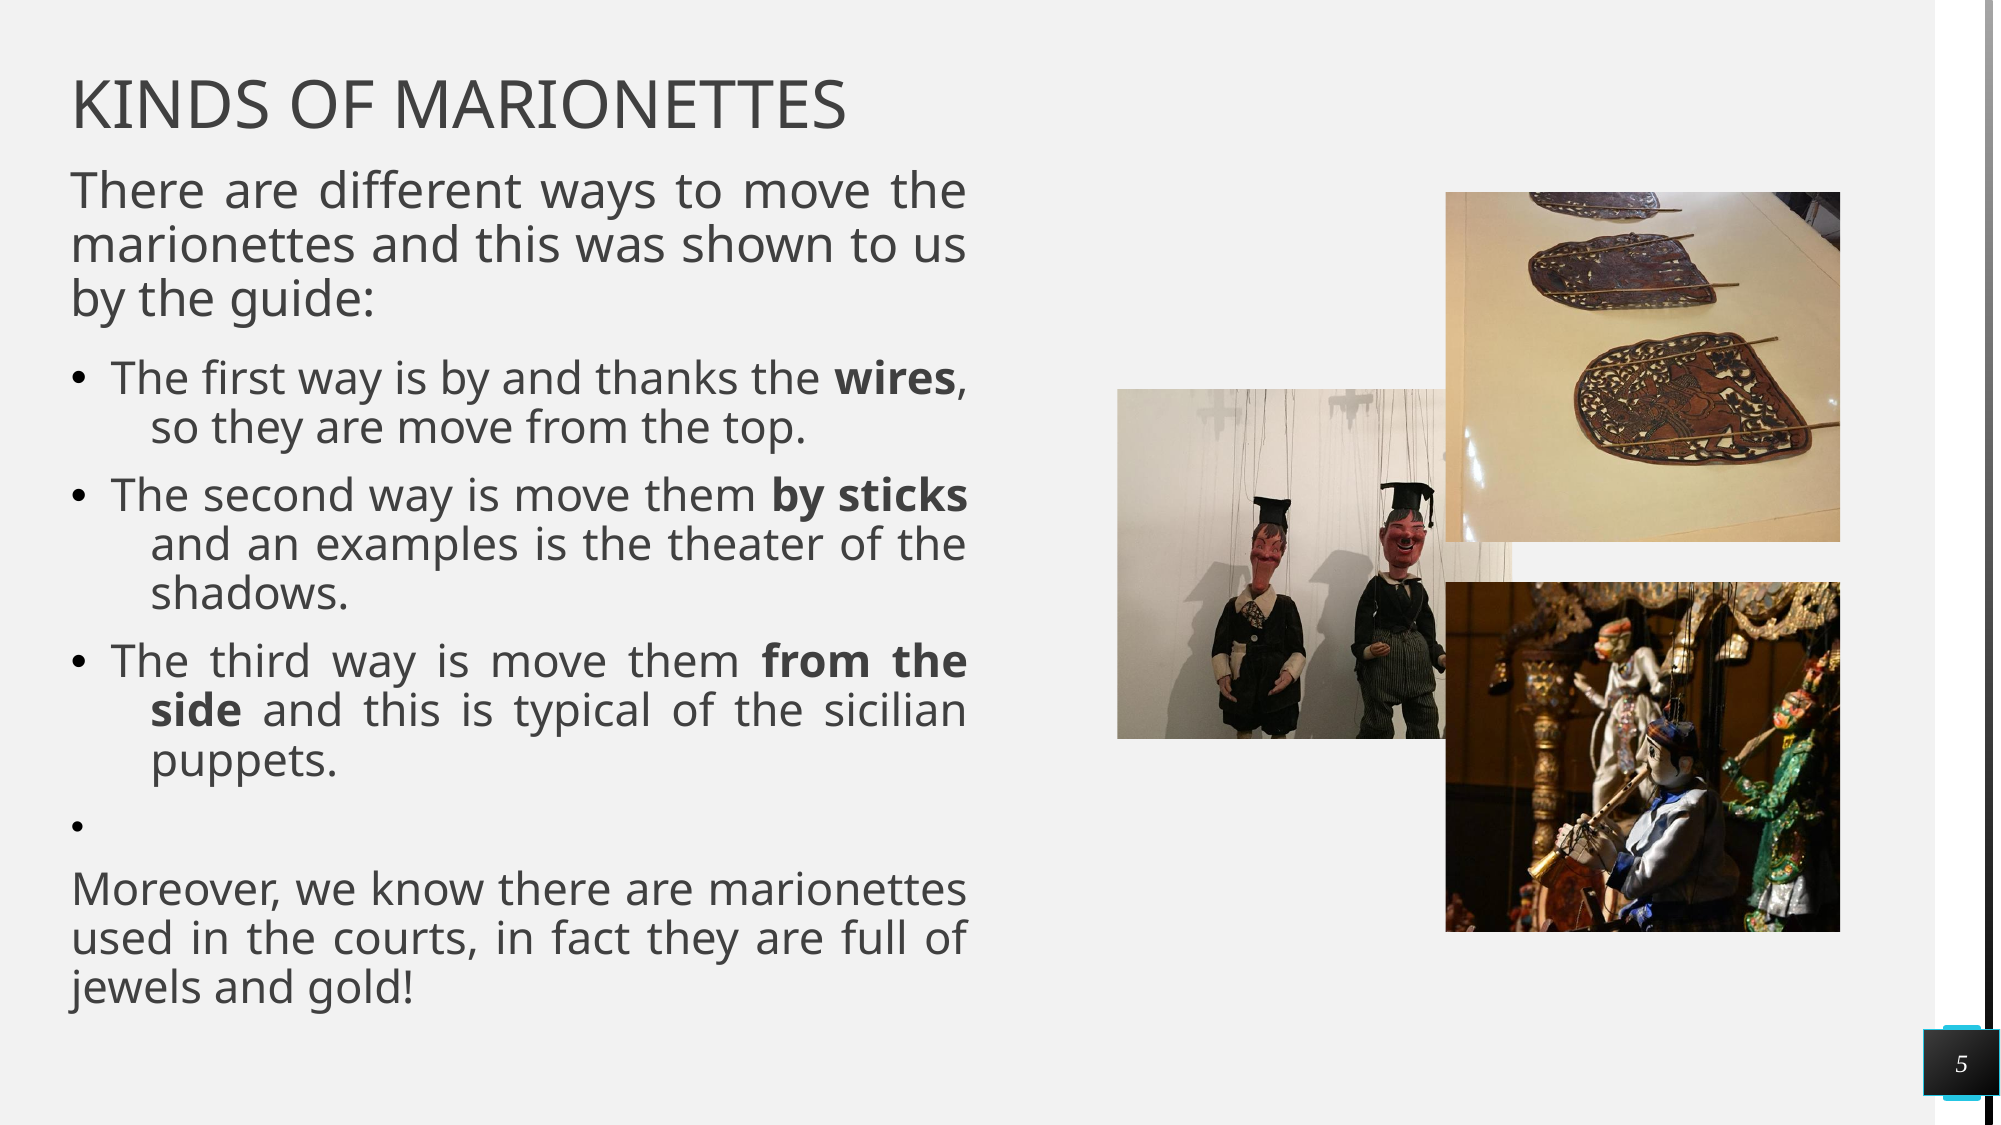

# KINDS OF MARIONETTES
There are different ways to move the marionettes and this was shown to us by the guide:
The first way is by and thanks the wires, so they are move from the top.
The second way is move them by sticks and an examples is the theater of the shadows.
The third way is move them from the side and this is typical of the sicilian puppets.
Moreover, we know there are marionettes used in the courts, in fact they are full of jewels and gold!